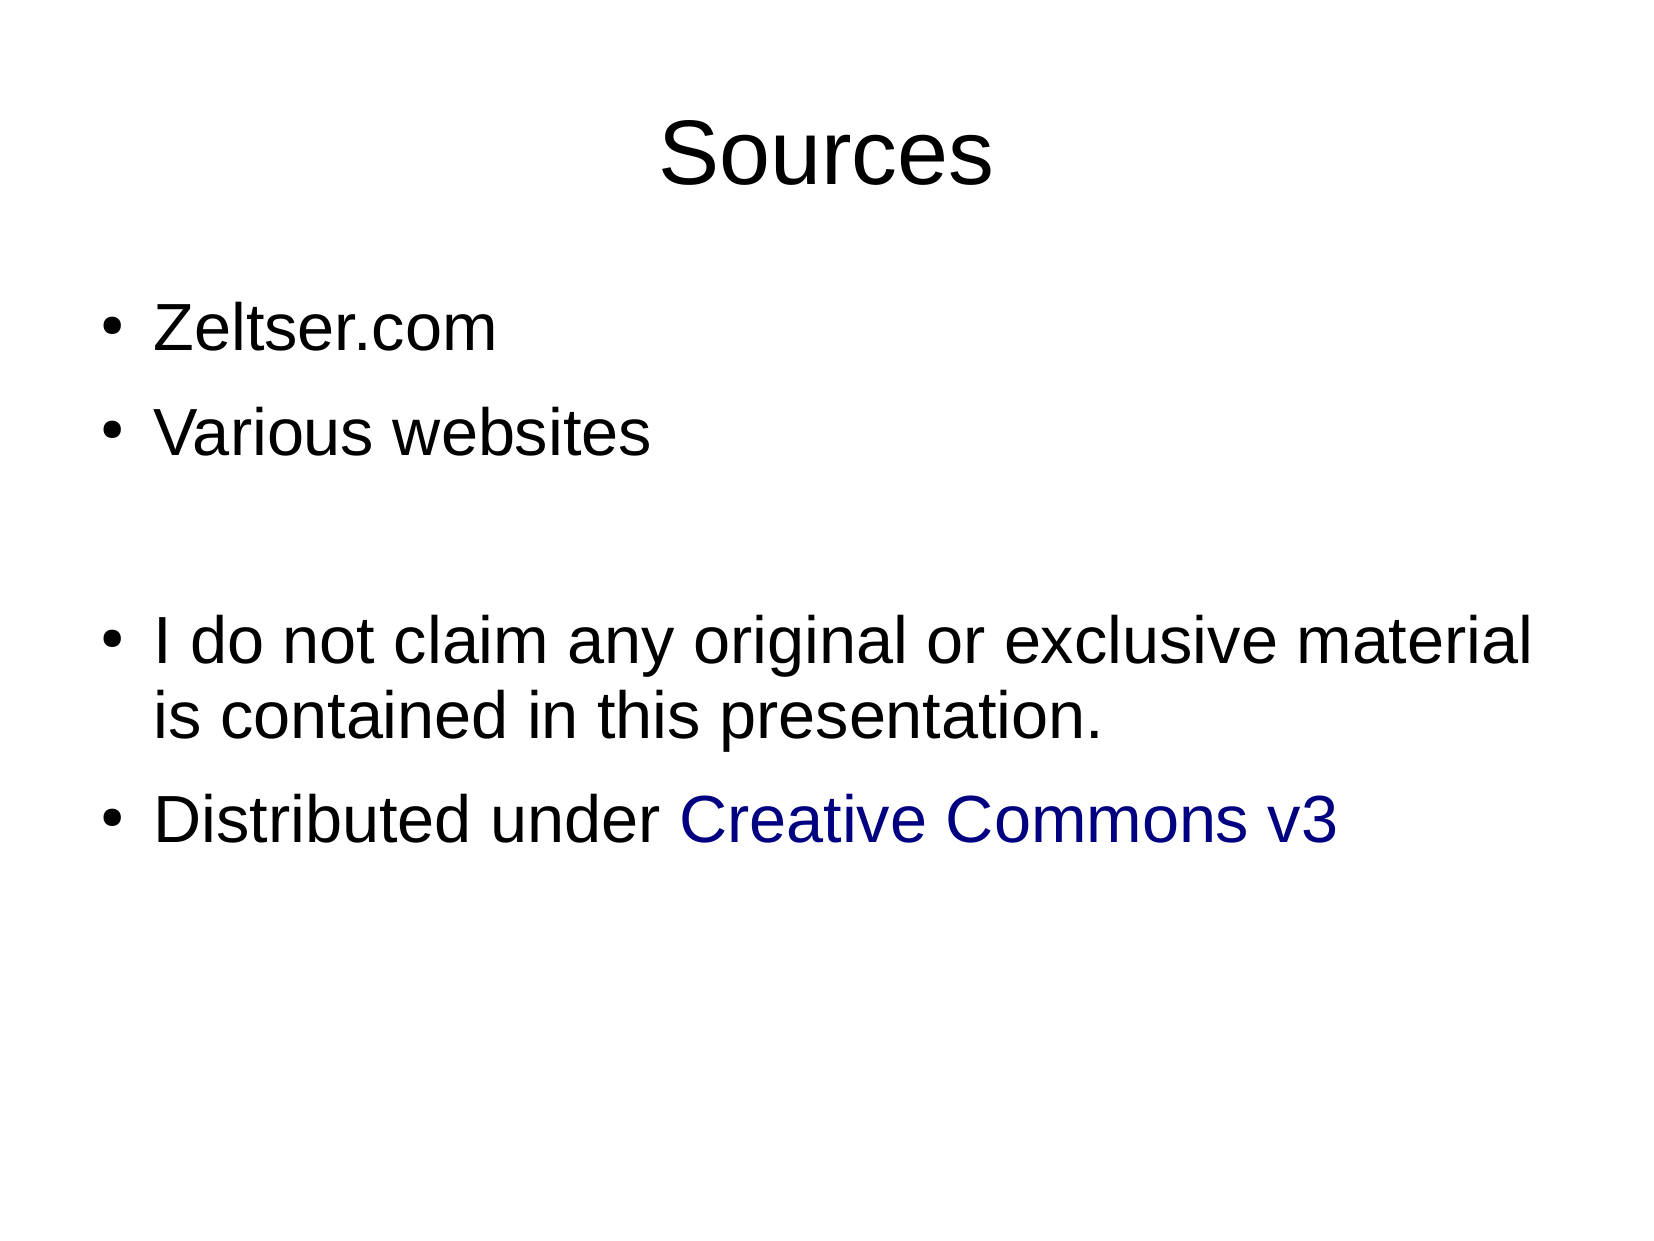

# Sources
Zeltser.com
Various websites
I do not claim any original or exclusive material is contained in this presentation.
Distributed under Creative Commons v3